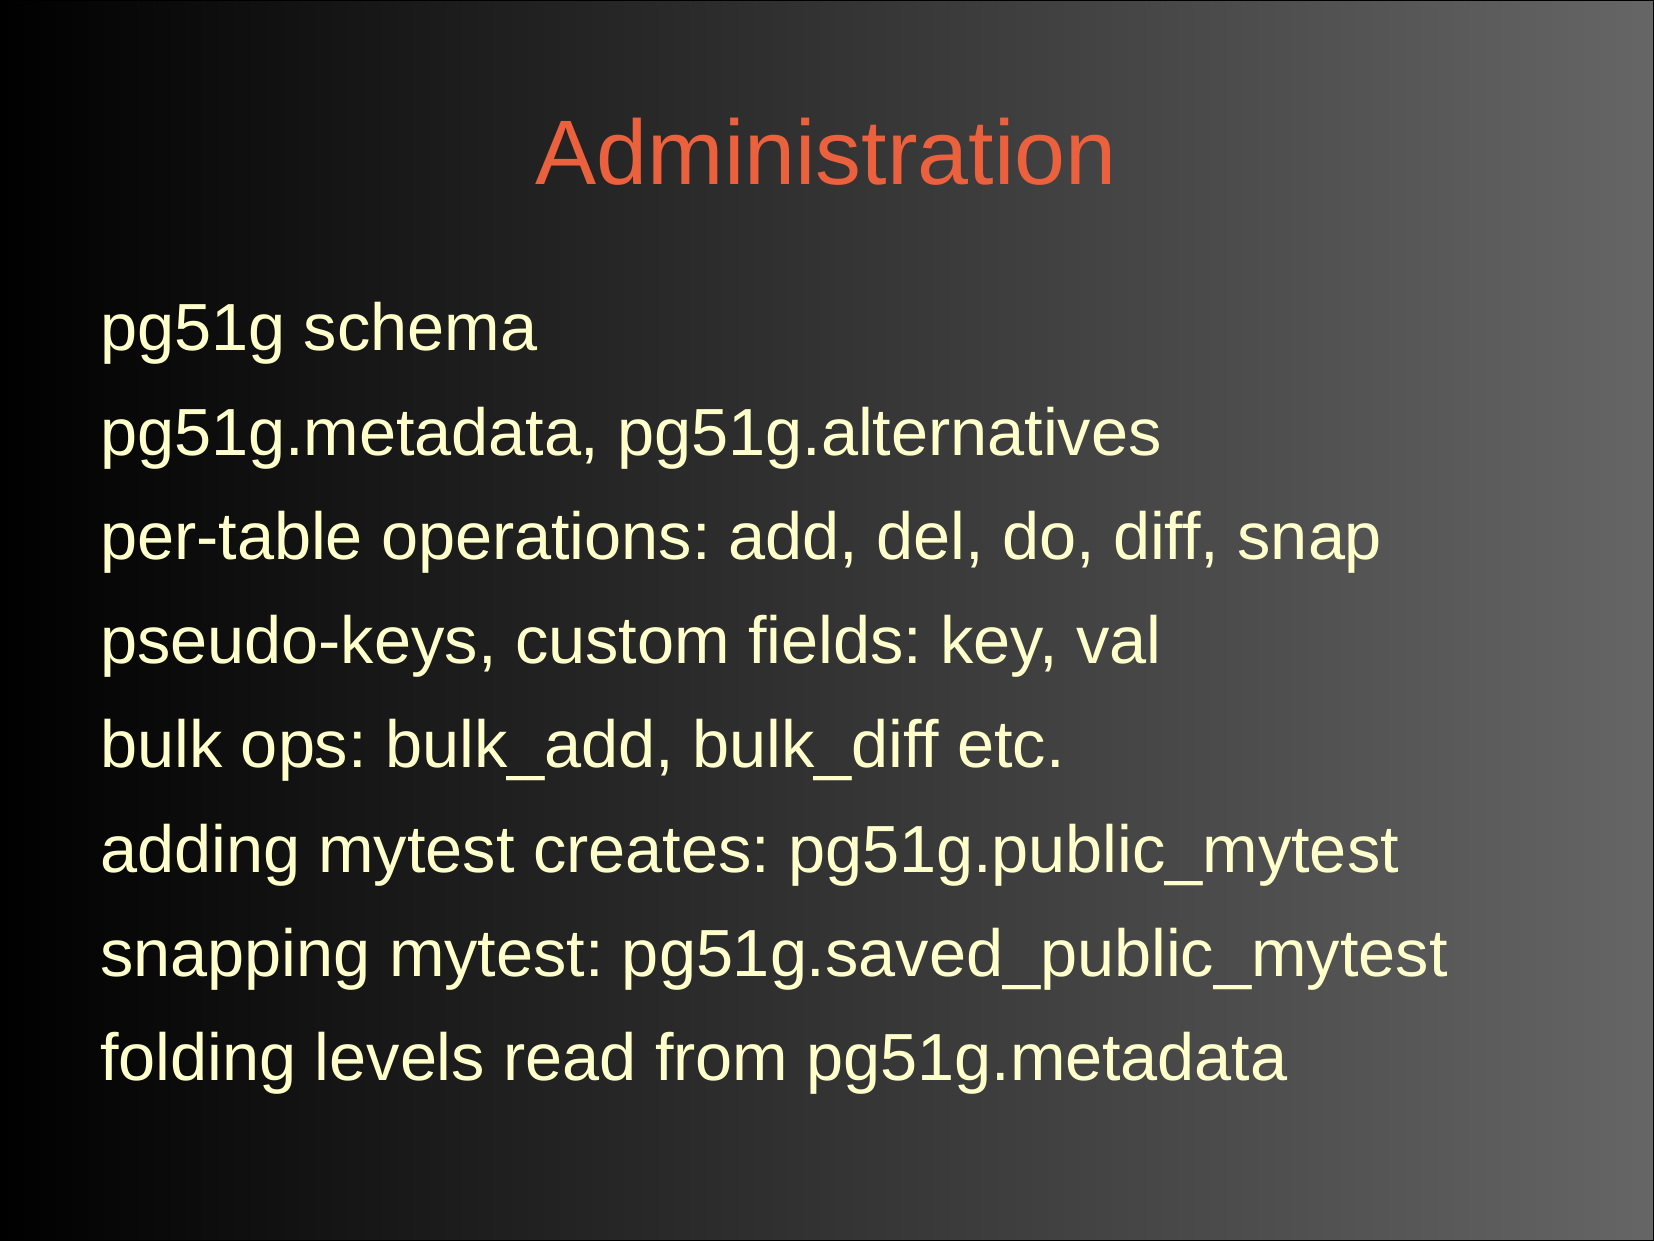

# Administration
pg51g schema
pg51g.metadata, pg51g.alternatives
per-table operations: add, del, do, diff, snap
pseudo-keys, custom fields: key, val
bulk ops: bulk_add, bulk_diff etc.
adding mytest creates: pg51g.public_mytest
snapping mytest: pg51g.saved_public_mytest
folding levels read from pg51g.metadata